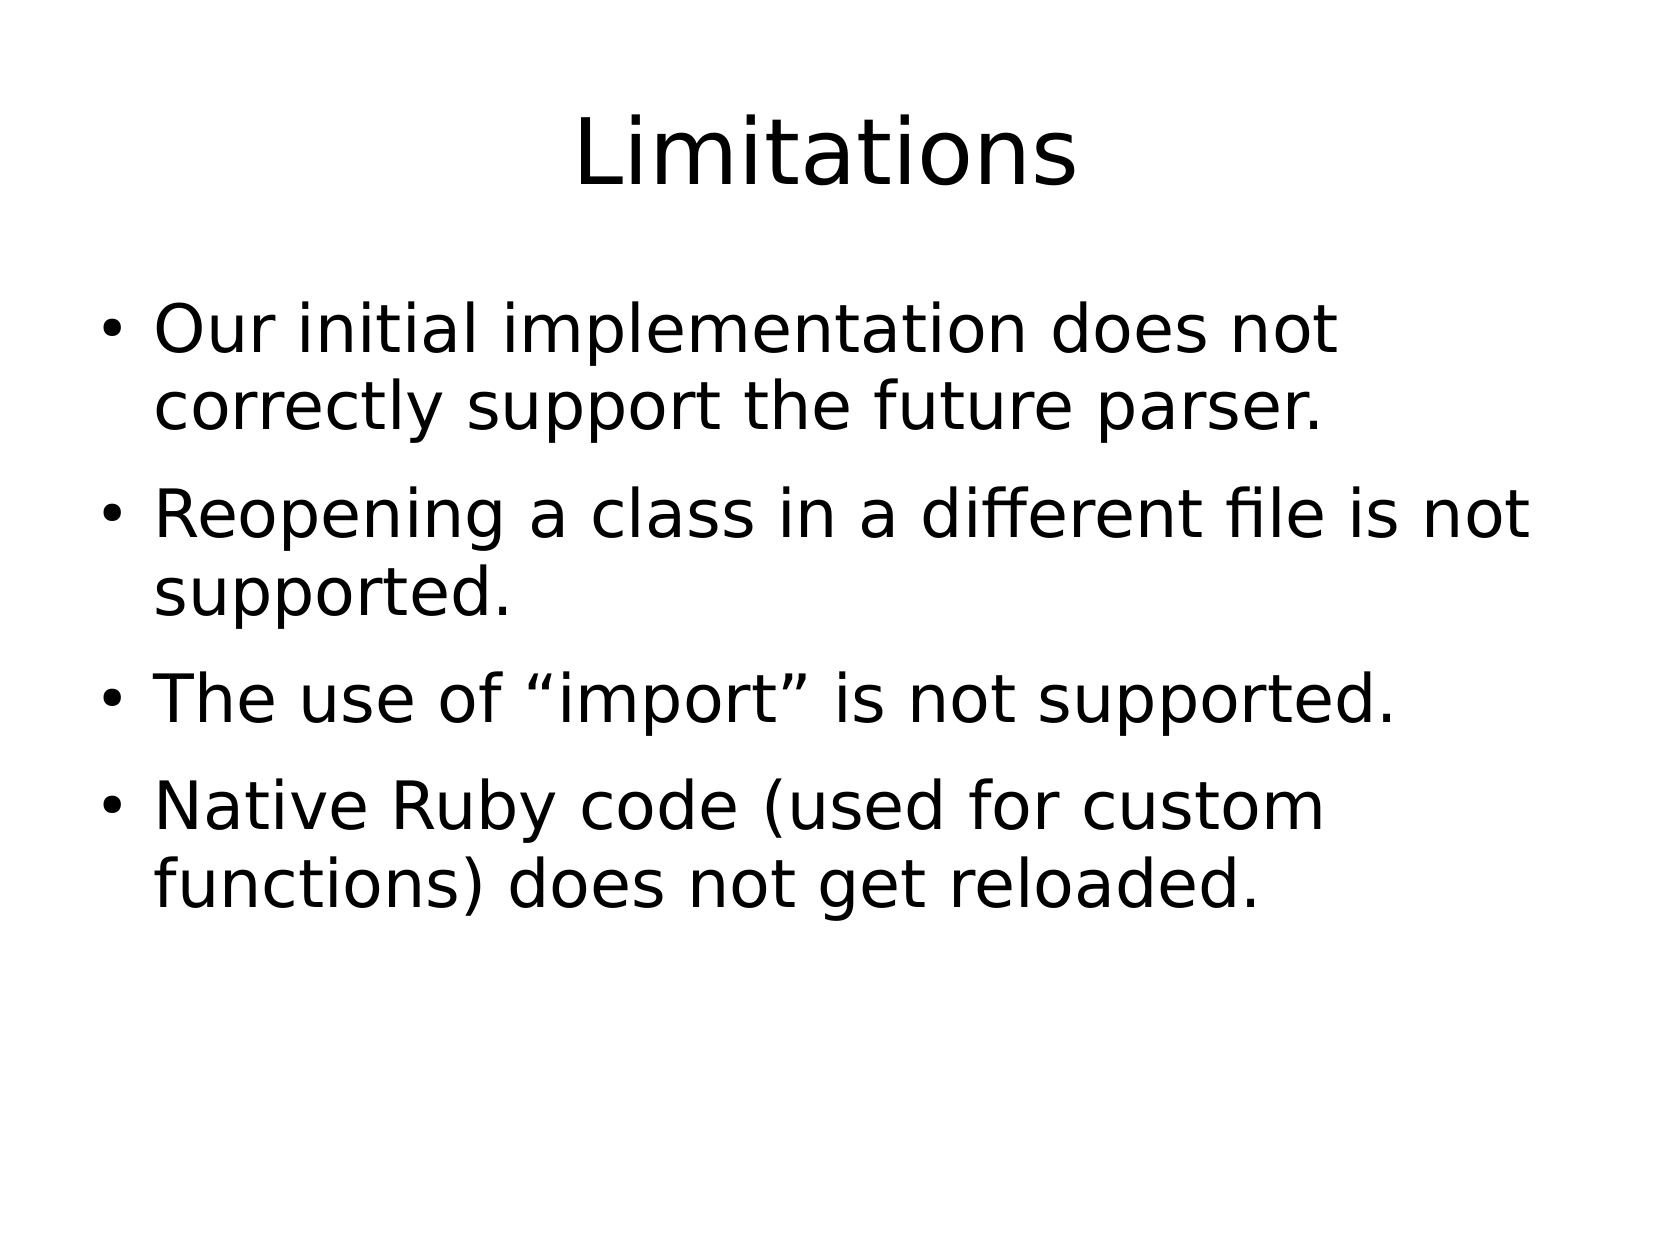

# Limitations
Our initial implementation does not correctly support the future parser.
Reopening a class in a different file is not supported.
The use of “import” is not supported.
Native Ruby code (used for custom functions) does not get reloaded.